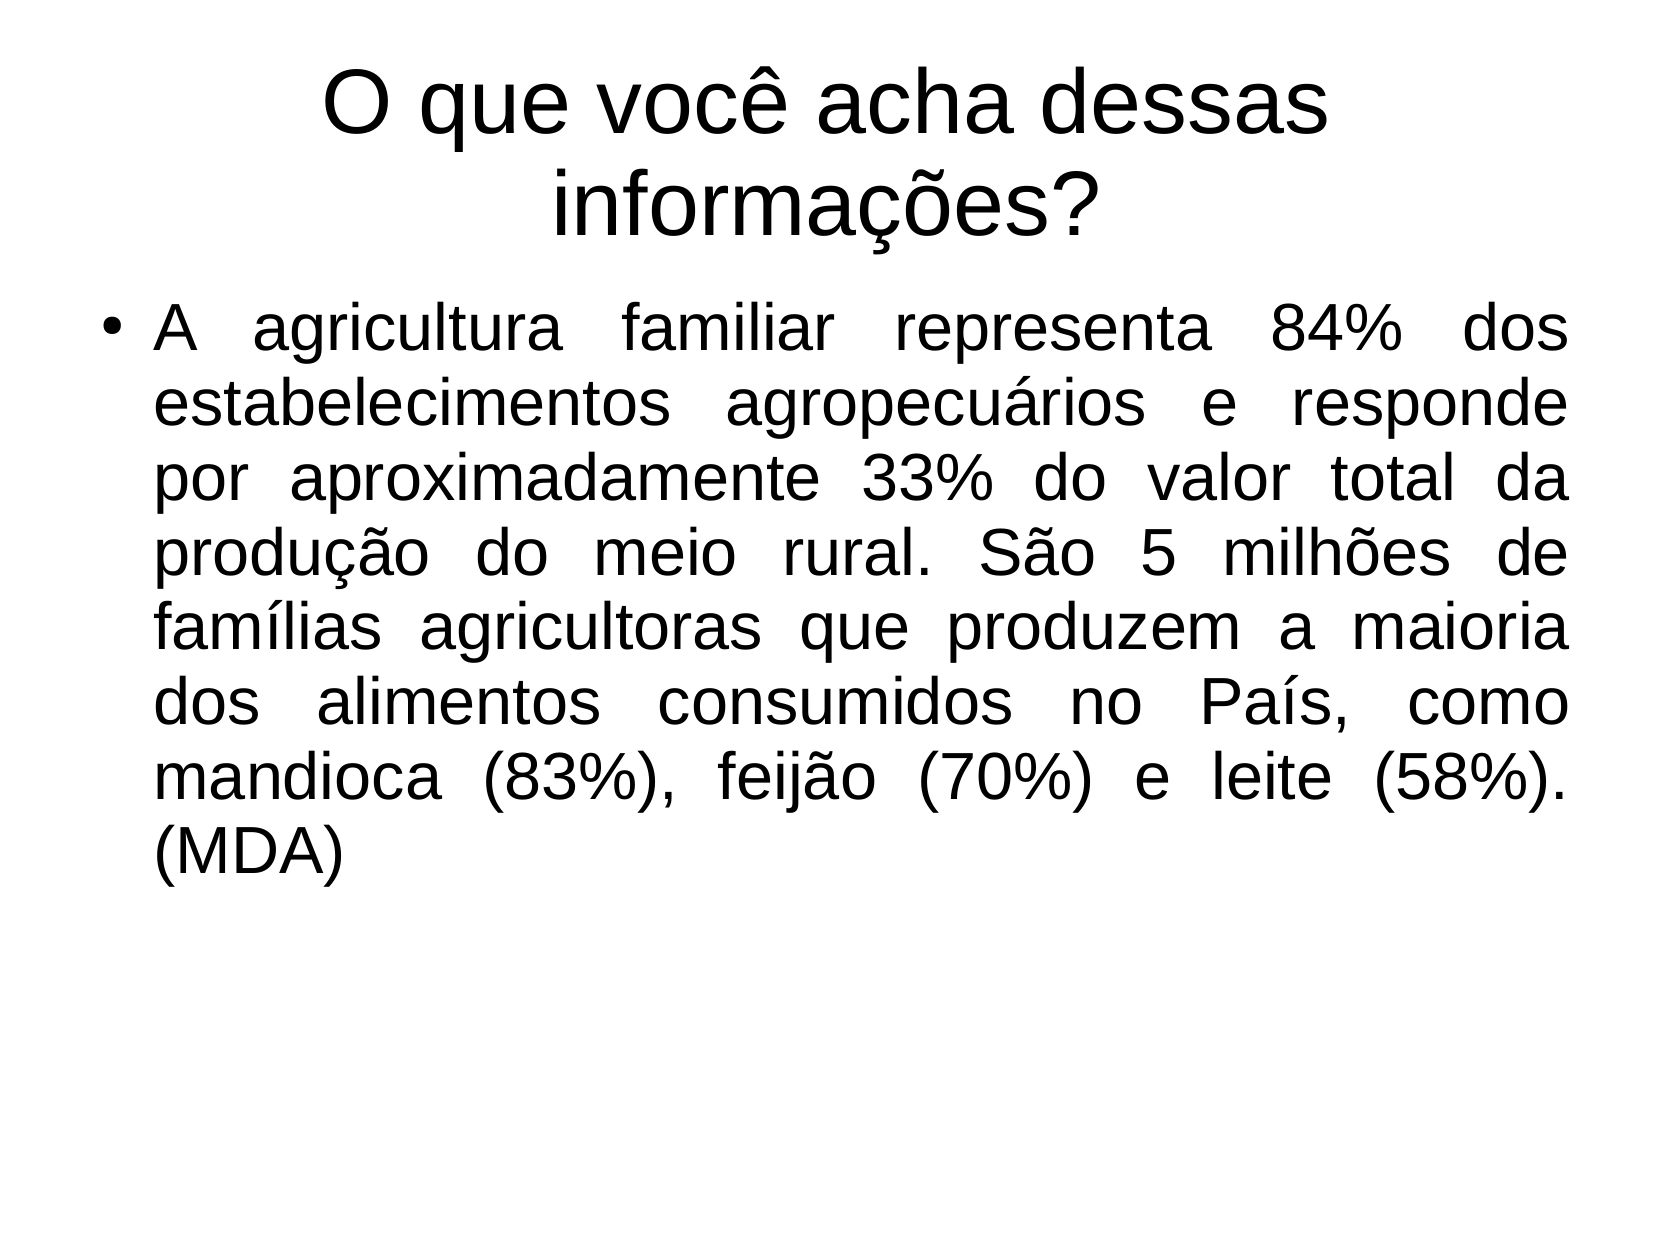

# O que você acha dessas informações?
A agricultura familiar representa 84% dos estabelecimentos agropecuários e responde por aproximadamente 33% do valor total da produção do meio rural. São 5 milhões de famílias agricultoras que produzem a maioria dos alimentos consumidos no País, como mandioca (83%), feijão (70%) e leite (58%). (MDA)